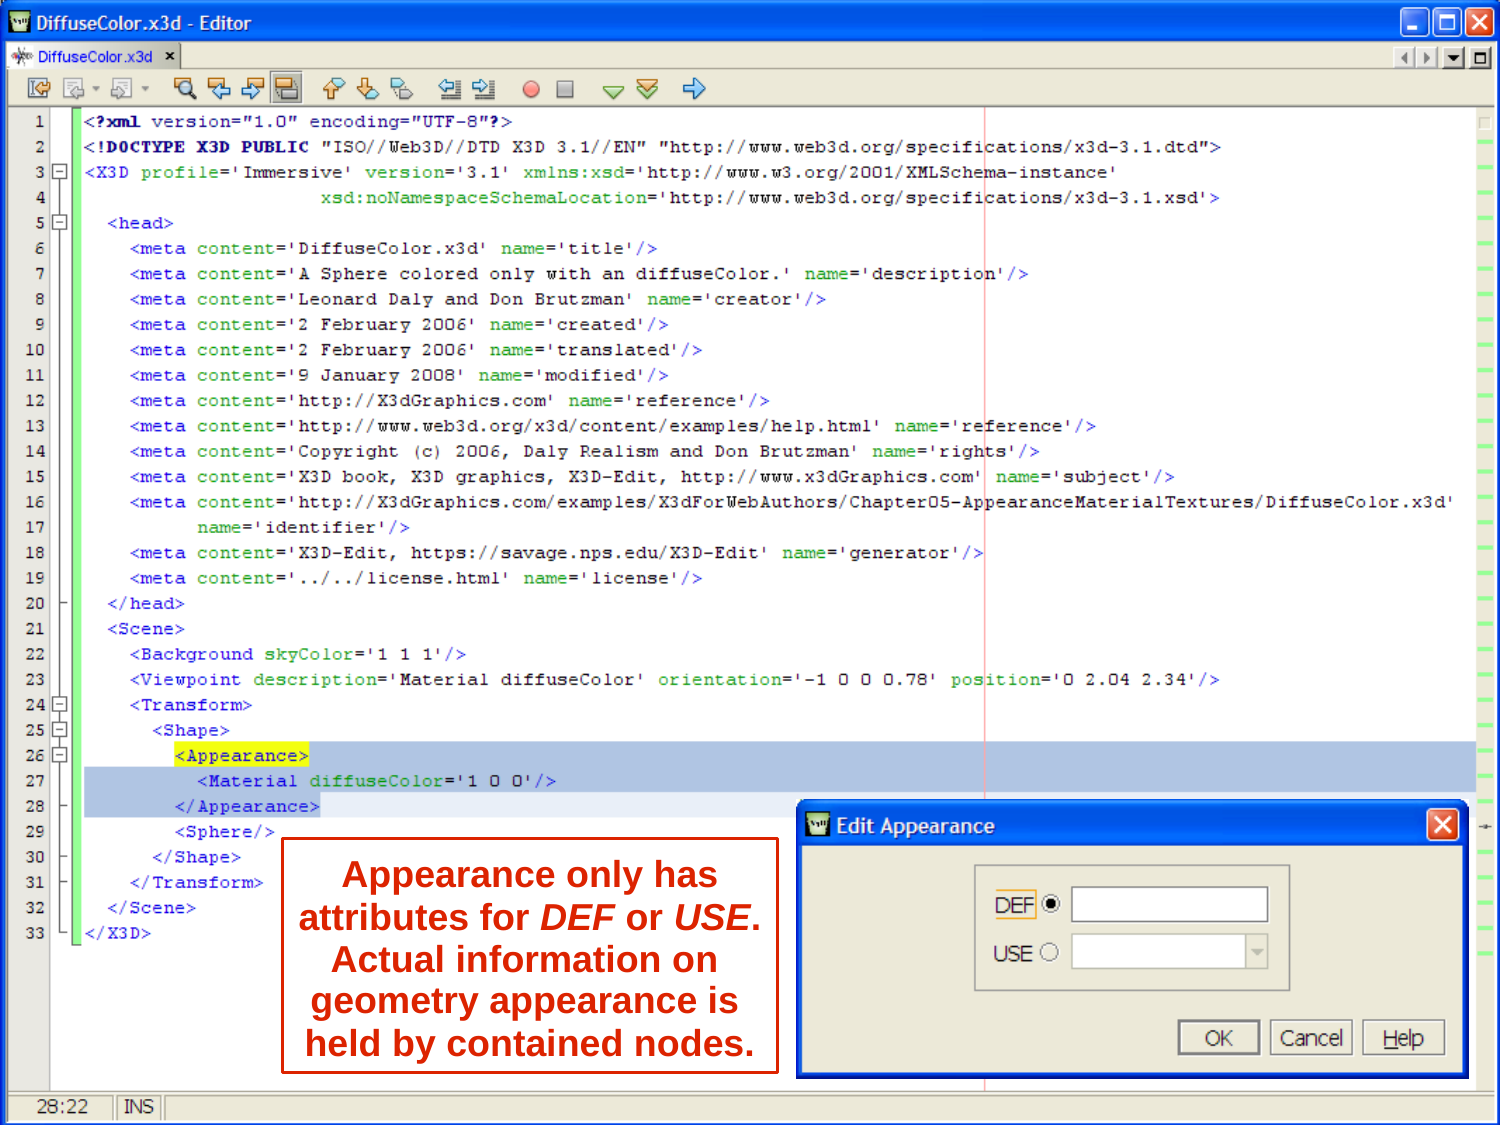

# Appearance node X3D-Edit
Appearance only has
attributes for DEF or USE.
Actual information on
geometry appearance is
held by contained nodes.